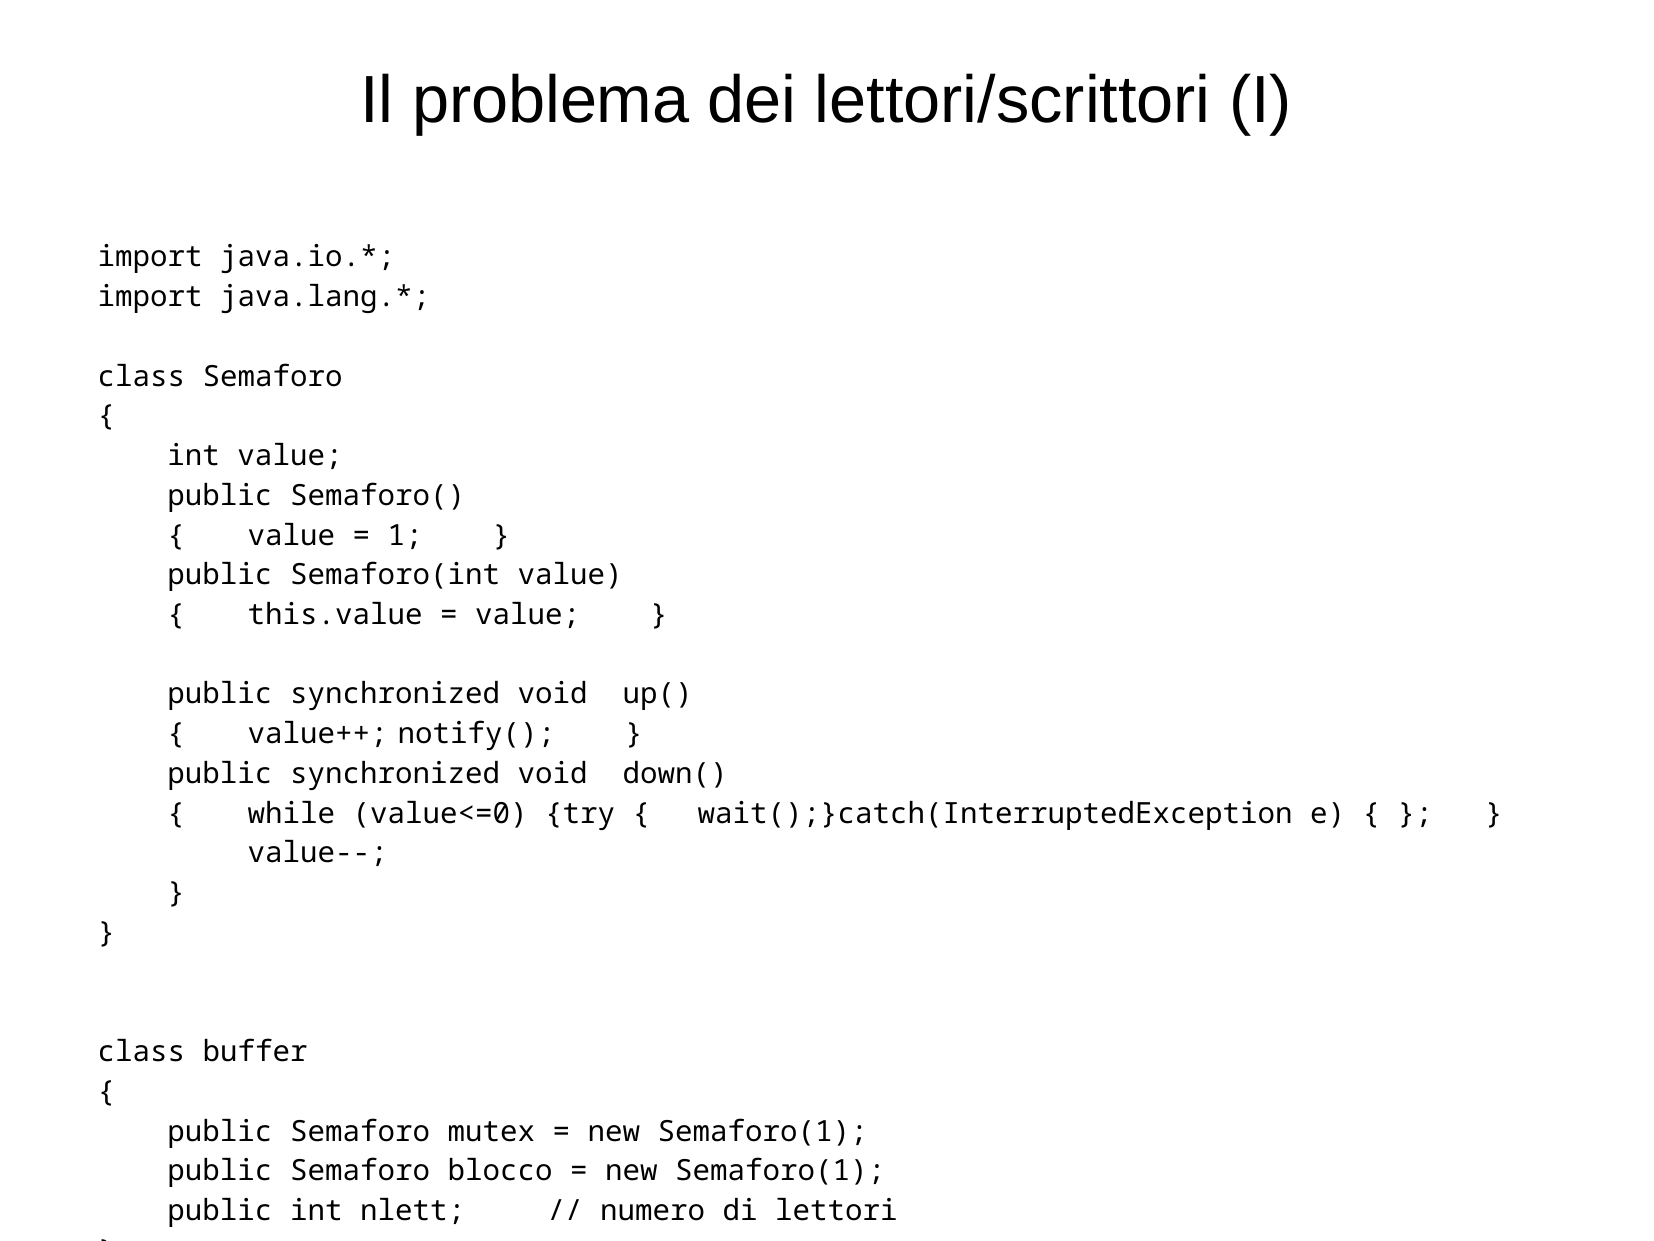

# Il problema dei lettori/scrittori (I)
import java.io.*;
import java.lang.*;
class Semaforo
{
 int value;
 public Semaforo()
 {	value = 1; }
 public Semaforo(int value)
 {	this.value = value; }
 public synchronized void up()
 {	value++;	notify(); }
 public synchronized void down()
 {	while (value<=0) {try {	wait();}catch(InterruptedException e) { }; }
		value--;
 }
}
class buffer
{
 public Semaforo mutex = new Semaforo(1);
 public Semaforo blocco = new Semaforo(1);
 public int nlett;		// numero di lettori
}